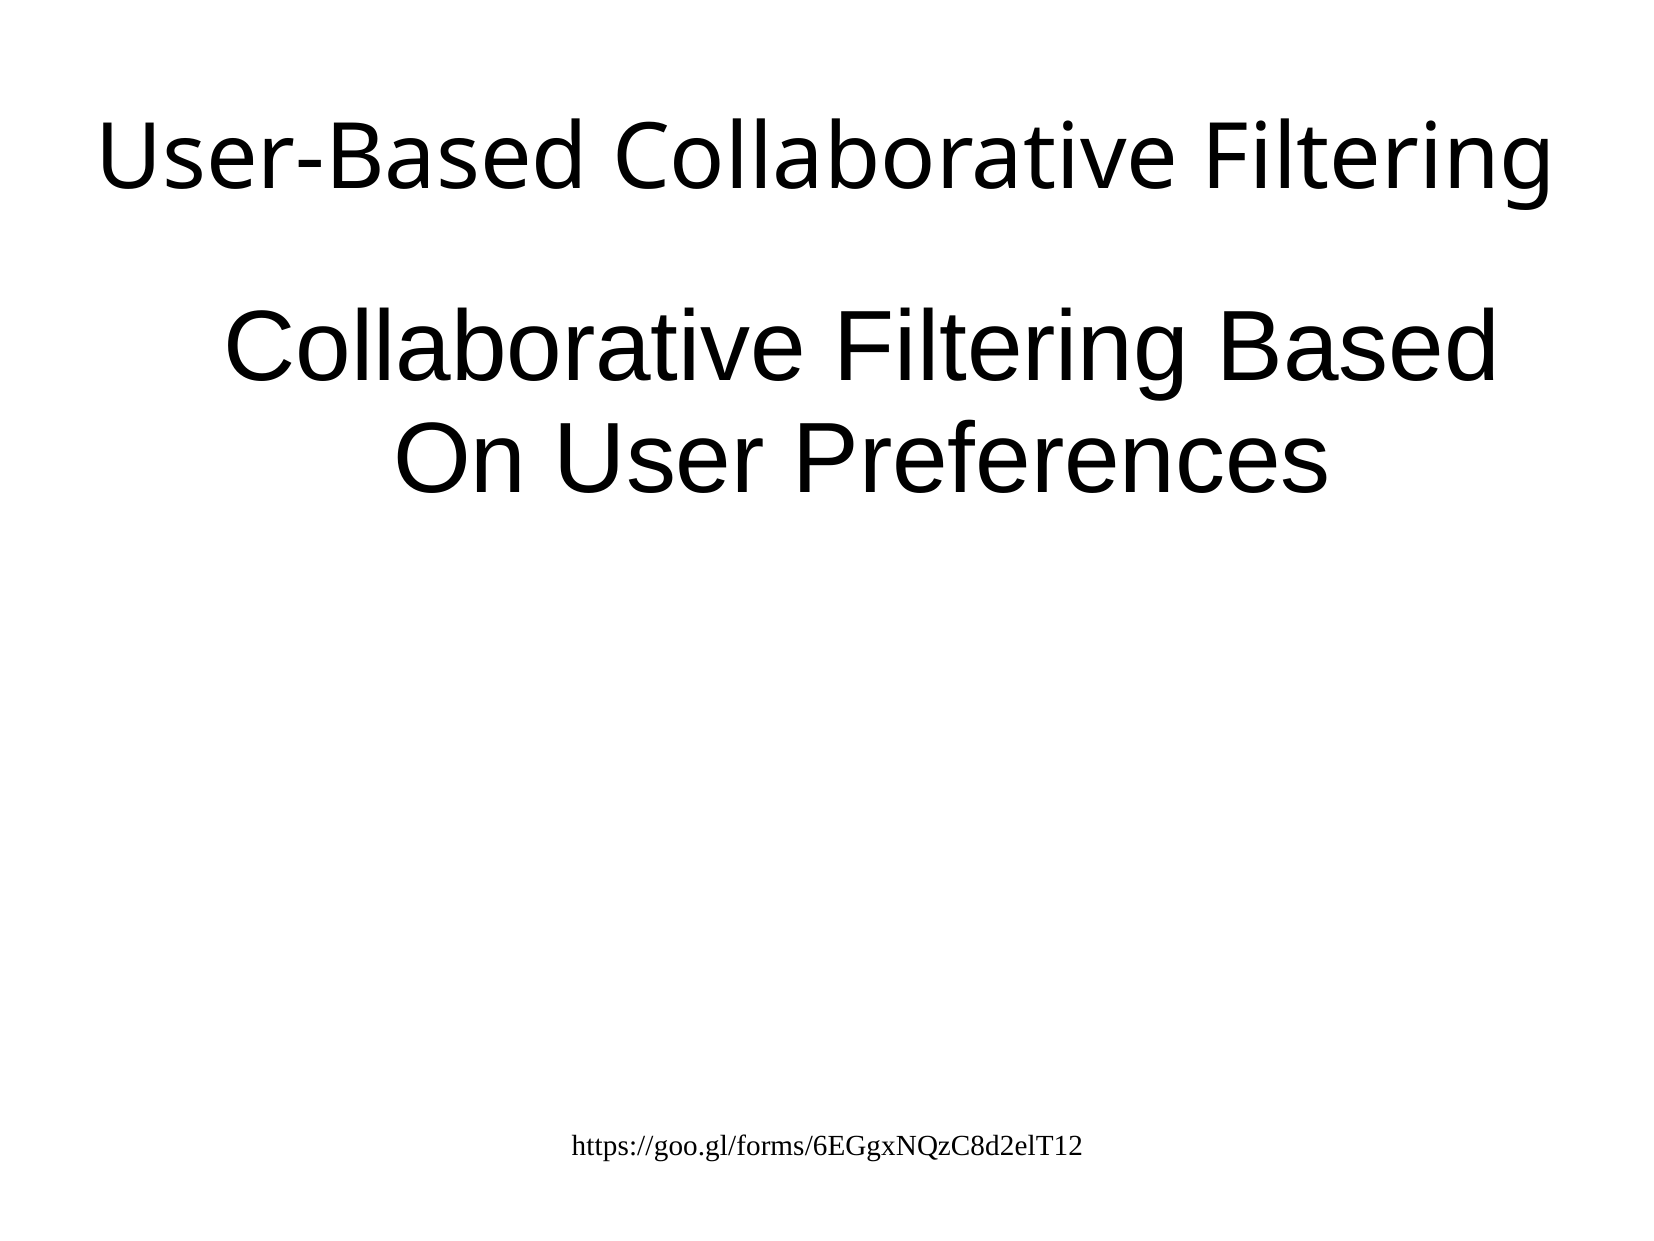

# User-Based Collaborative Filtering
Collaborative Filtering Based On User Preferences
https://goo.gl/forms/6EGgxNQzC8d2elT12